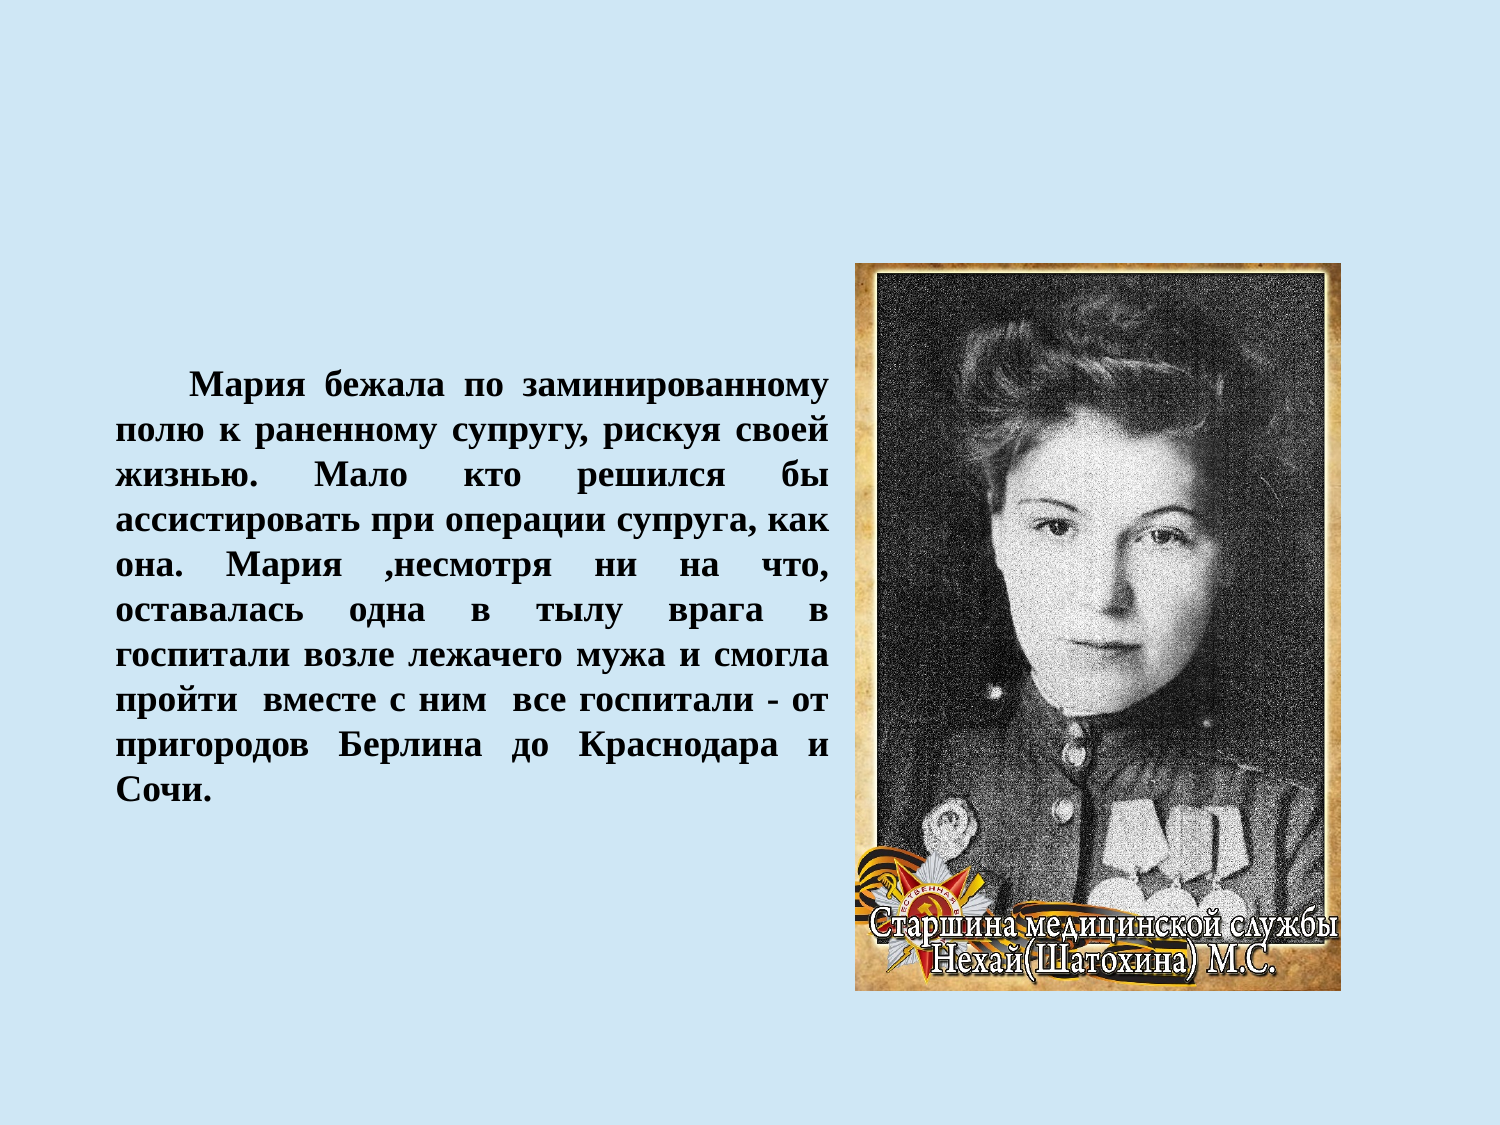

#
	Мария бежала по заминированному полю к раненному супругу, рискуя своей жизнью. Мало кто решился бы ассистировать при операции супруга, как она. Мария ,несмотря ни на что, оставалась одна в тылу врага в госпитали возле лежачего мужа и смогла пройти вместе с ним все госпитали - от пригородов Берлина до Краснодара и Сочи.